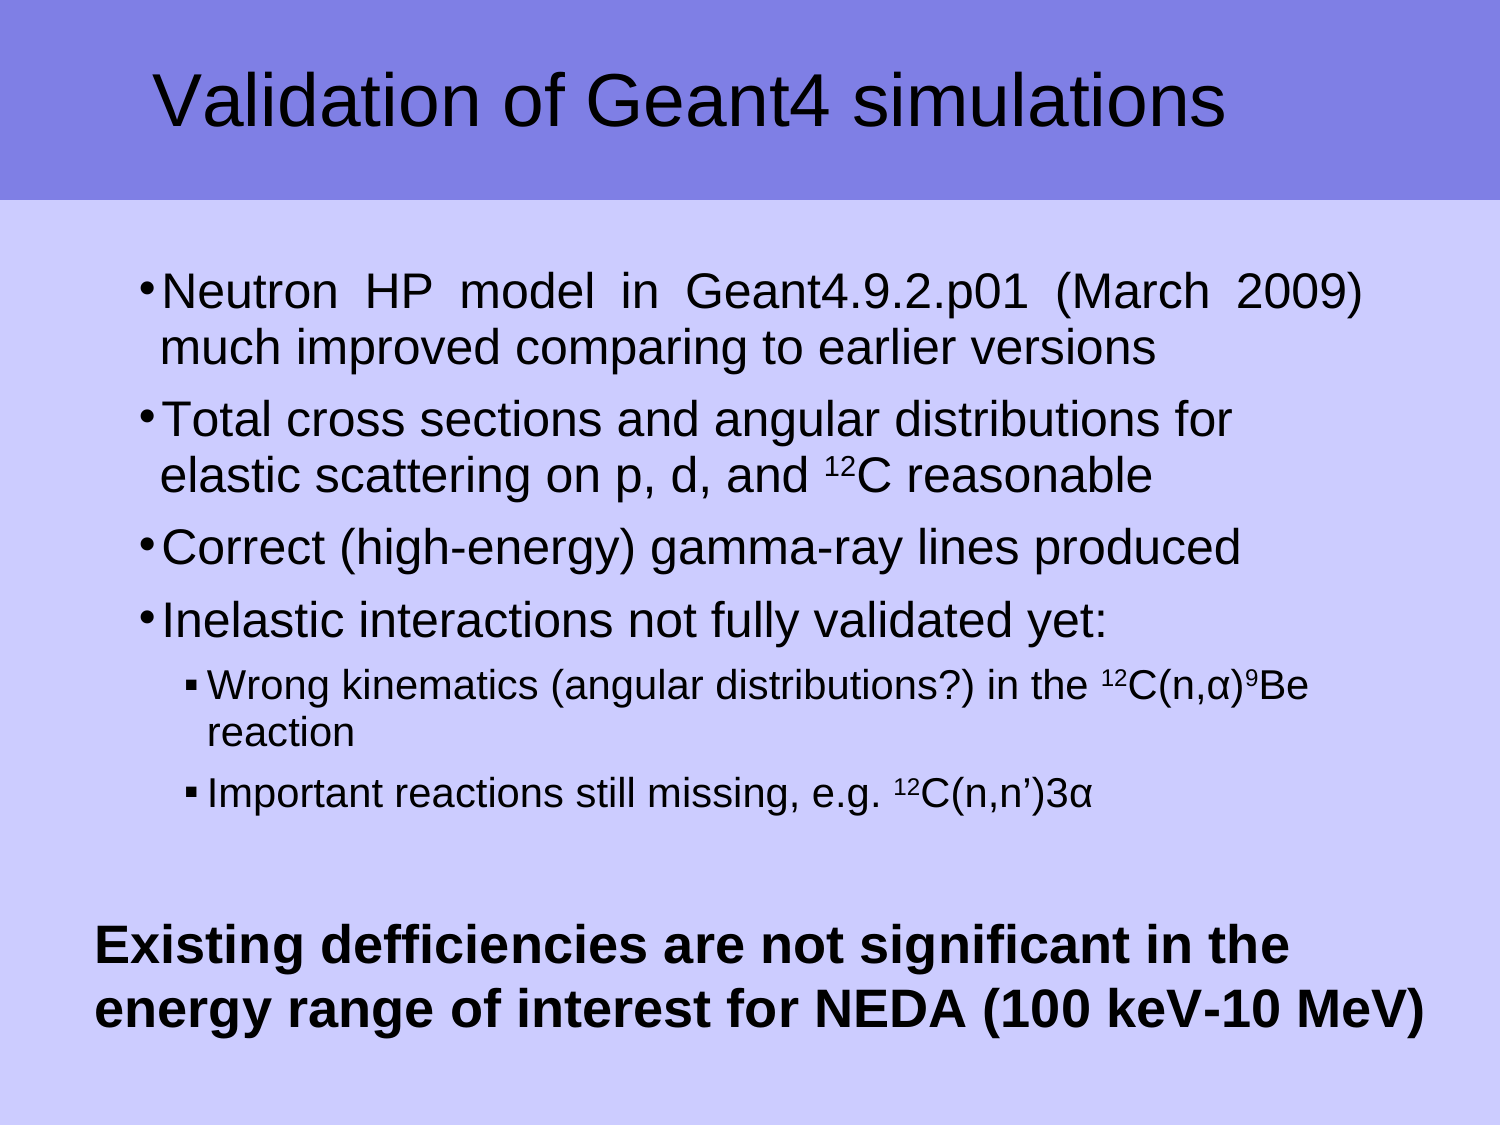

Validation of Geant4 simulations
# Neutron HP model in Geant4.9.2.p01 (March 2009) much improved comparing to earlier versions
Total cross sections and angular distributions for elastic scattering on p, d, and 12C reasonable
Correct (high-energy) gamma-ray lines produced
Inelastic interactions not fully validated yet:
Wrong kinematics (angular distributions?) in the 12C(n,α)9Be reaction
Important reactions still missing, e.g. 12C(n,n’)3α
Existing defficiencies are not significant in the energy range of interest for NEDA (100 keV-10 MeV)